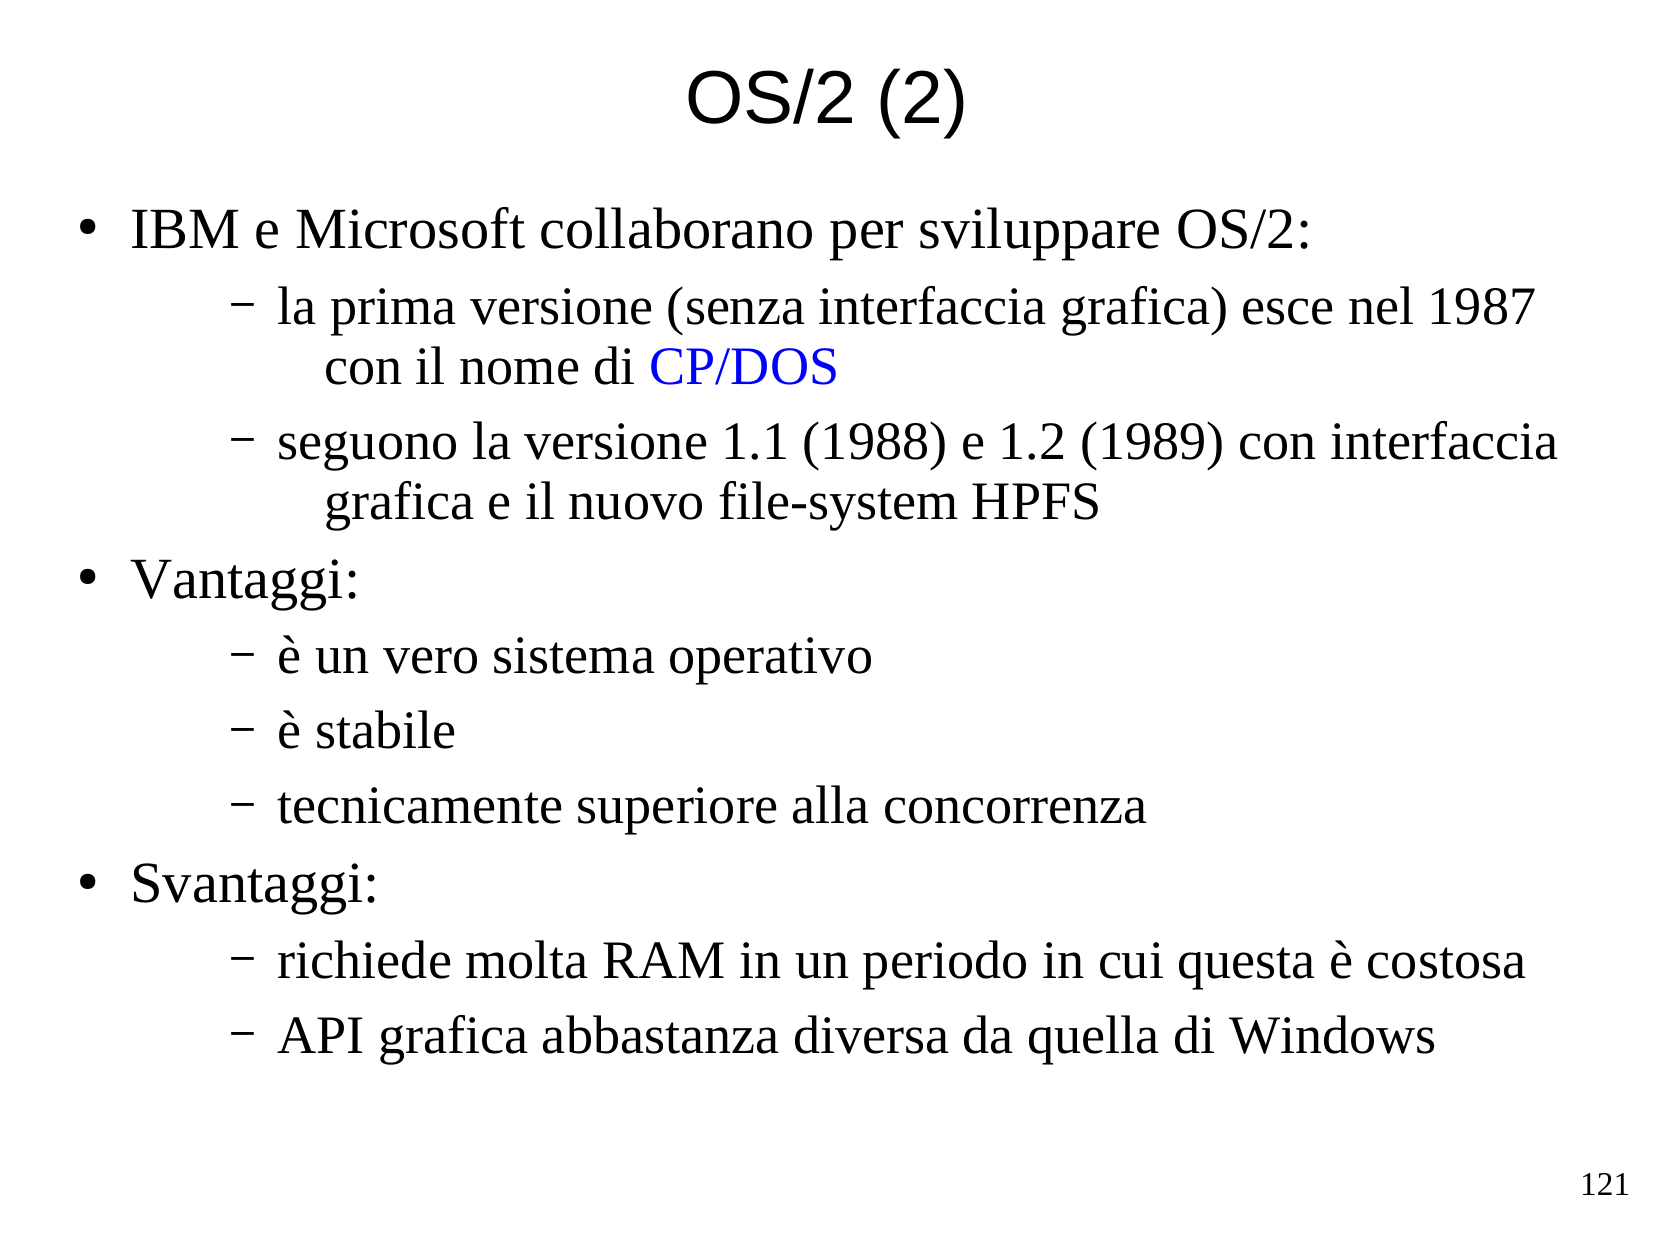

# OS/2 (2)
IBM e Microsoft collaborano per sviluppare OS/2:
la prima versione (senza interfaccia grafica) esce nel 1987 con il nome di CP/DOS
seguono la versione 1.1 (1988) e 1.2 (1989) con interfaccia grafica e il nuovo file-system HPFS
Vantaggi:
è un vero sistema operativo
è stabile
tecnicamente superiore alla concorrenza
Svantaggi:
richiede molta RAM in un periodo in cui questa è costosa
API grafica abbastanza diversa da quella di Windows